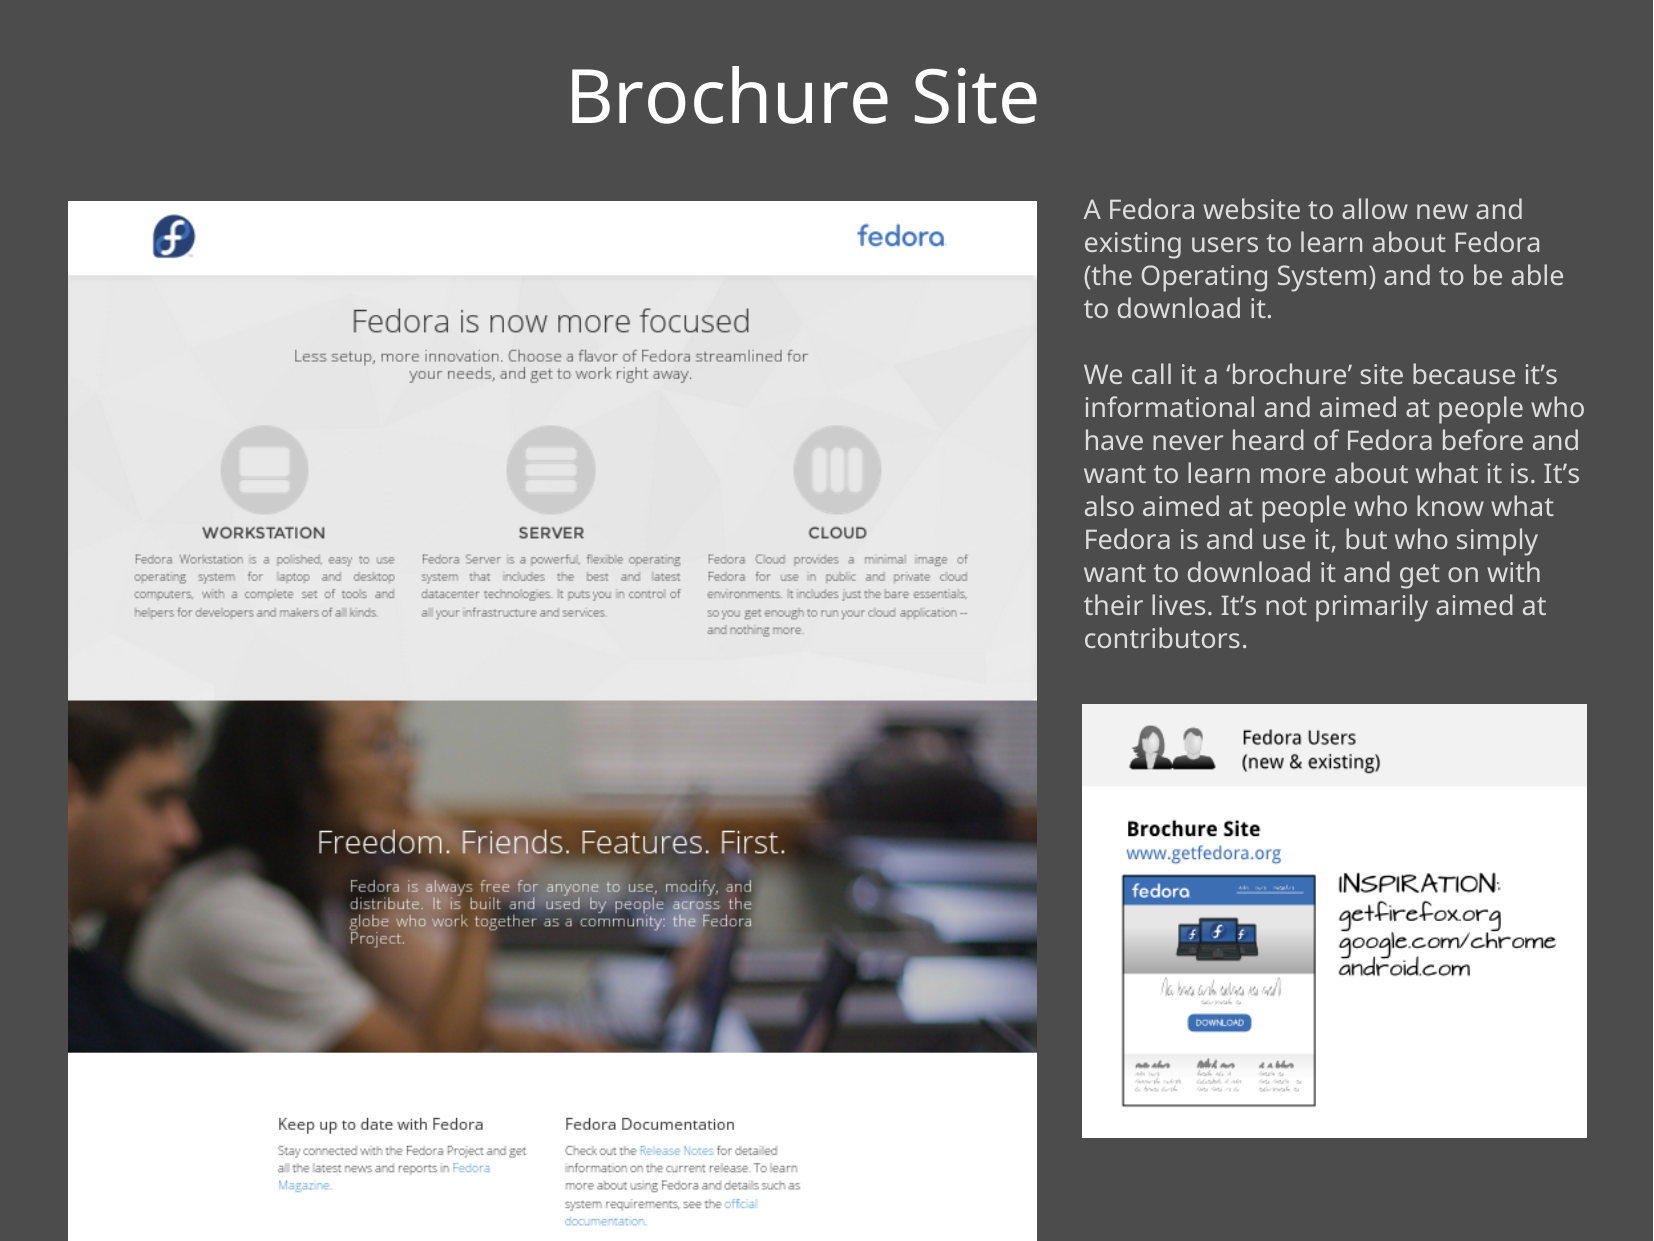

# Brochure Site
A Fedora website to allow new and existing users to learn about Fedora (the Operating System) and to be able to download it.
We call it a ‘brochure’ site because it’s informational and aimed at people who have never heard of Fedora before and want to learn more about what it is. It’s also aimed at people who know what Fedora is and use it, but who simply want to download it and get on with their lives. It’s not primarily aimed at contributors.